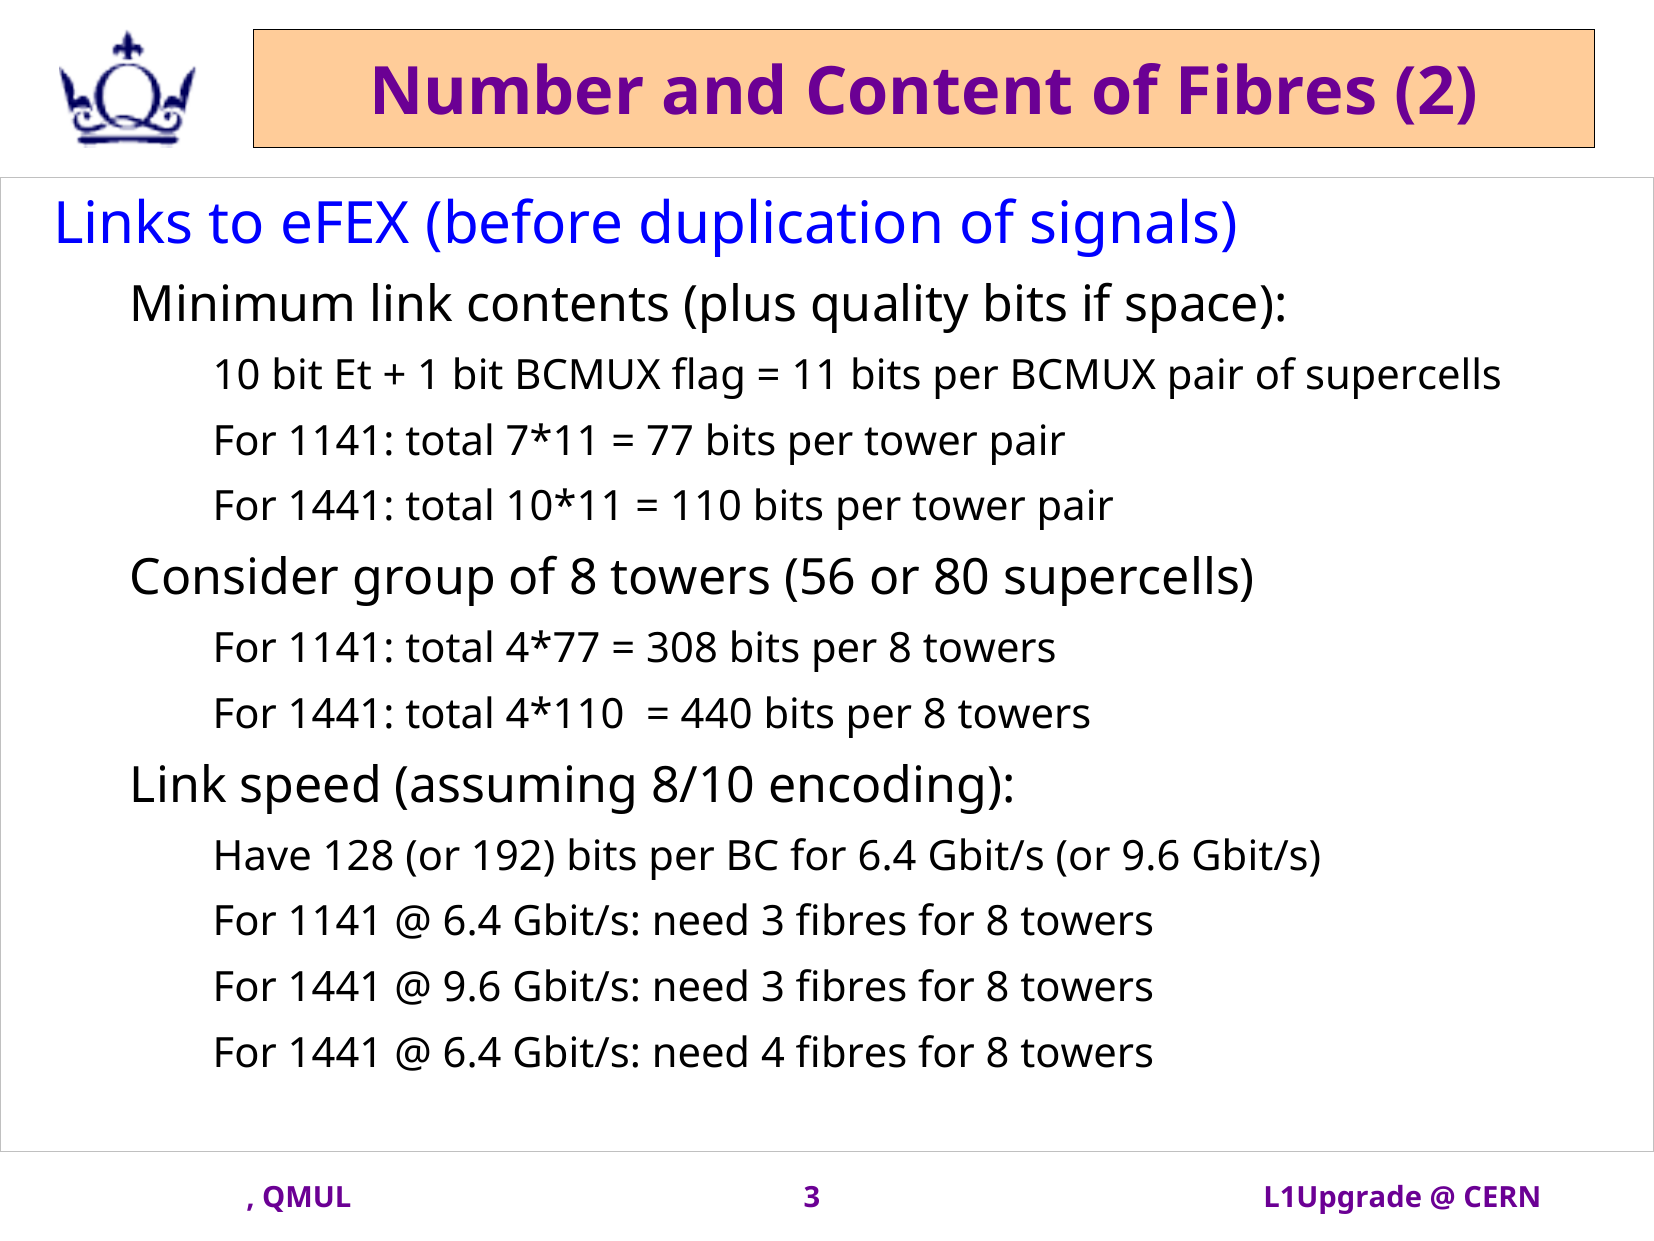

# Number and Content of Fibres (2)
Links to eFEX (before duplication of signals)
Minimum link contents (plus quality bits if space):
10 bit Et + 1 bit BCMUX flag = 11 bits per BCMUX pair of supercells
For 1141: total 7*11 = 77 bits per tower pair
For 1441: total 10*11 = 110 bits per tower pair
Consider group of 8 towers (56 or 80 supercells)
For 1141: total 4*77 = 308 bits per 8 towers
For 1441: total 4*110 = 440 bits per 8 towers
Link speed (assuming 8/10 encoding):
Have 128 (or 192) bits per BC for 6.4 Gbit/s (or 9.6 Gbit/s)
For 1141 @ 6.4 Gbit/s: need 3 fibres for 8 towers
For 1441 @ 9.6 Gbit/s: need 3 fibres for 8 towers
For 1441 @ 6.4 Gbit/s: need 4 fibres for 8 towers